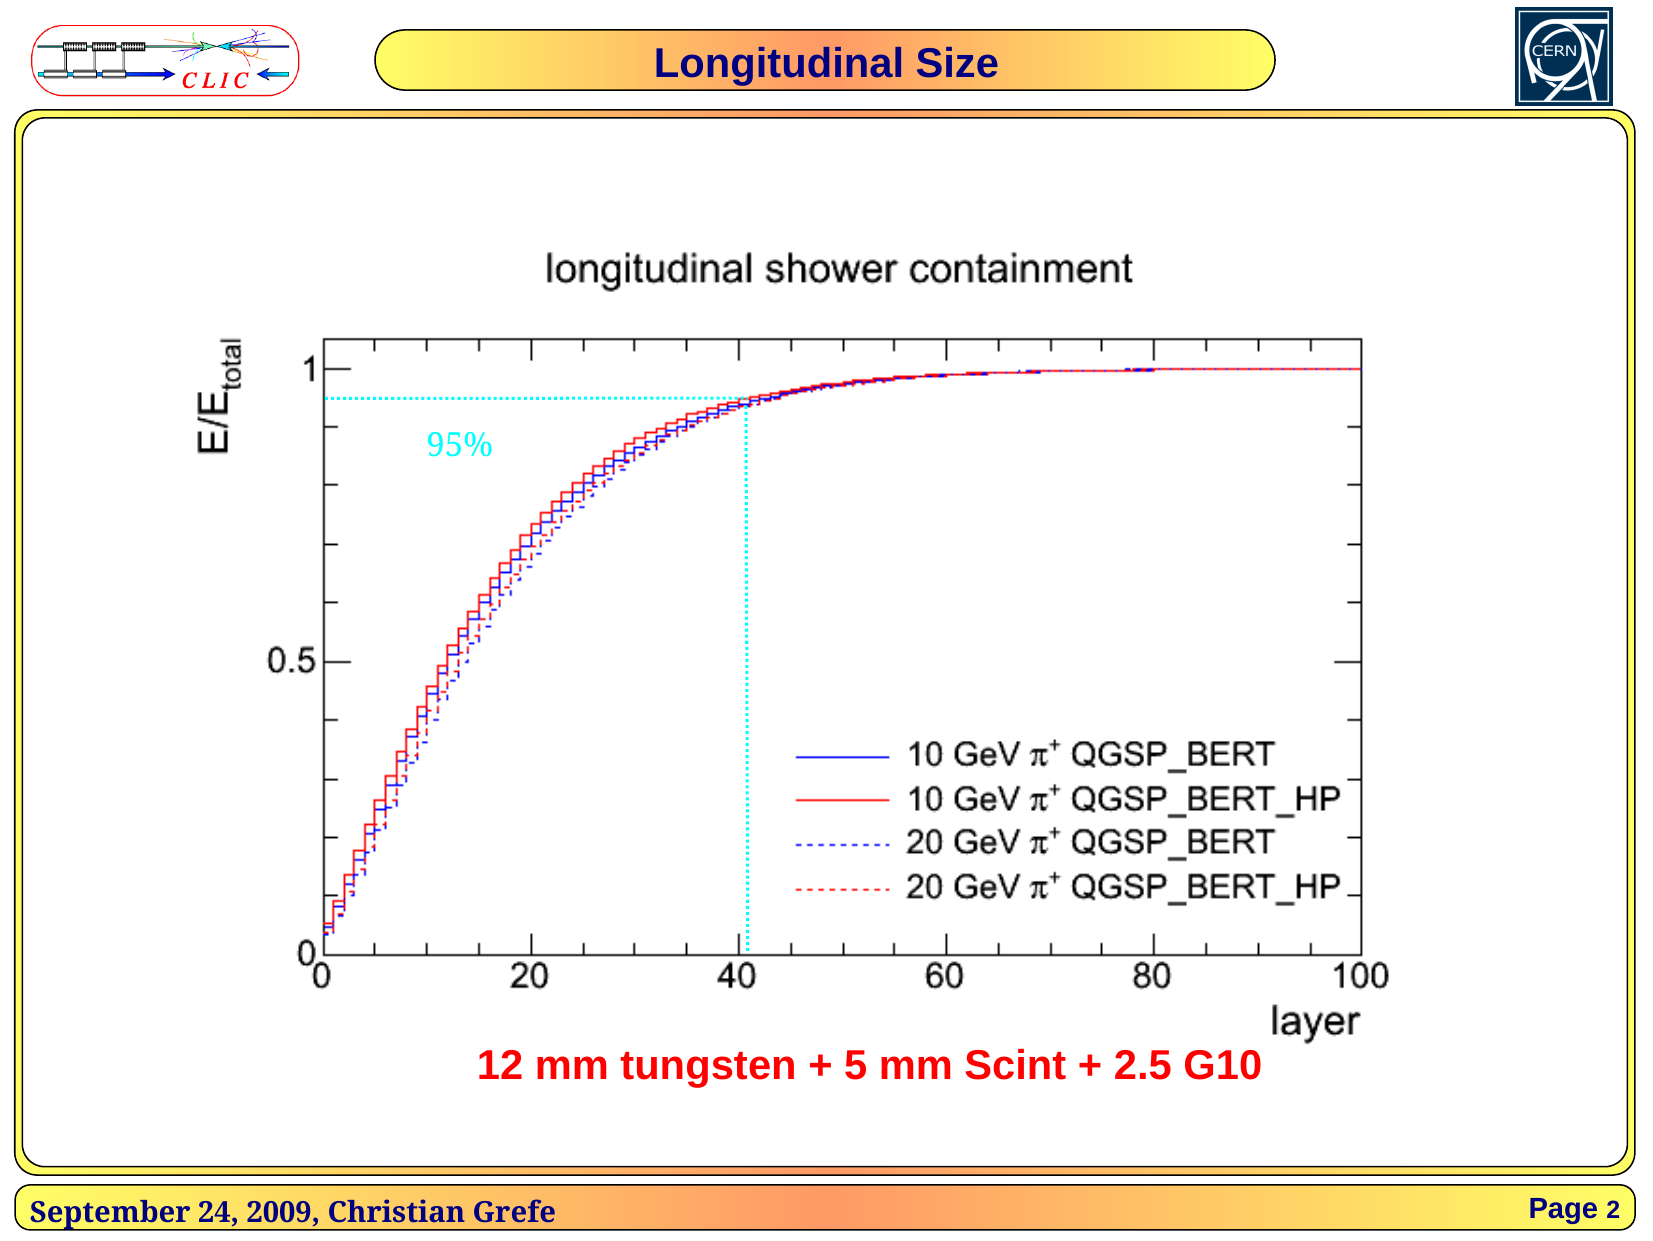

# Longitudinal Size
95%
12 mm tungsten + 5 mm Scint + 2.5 G10